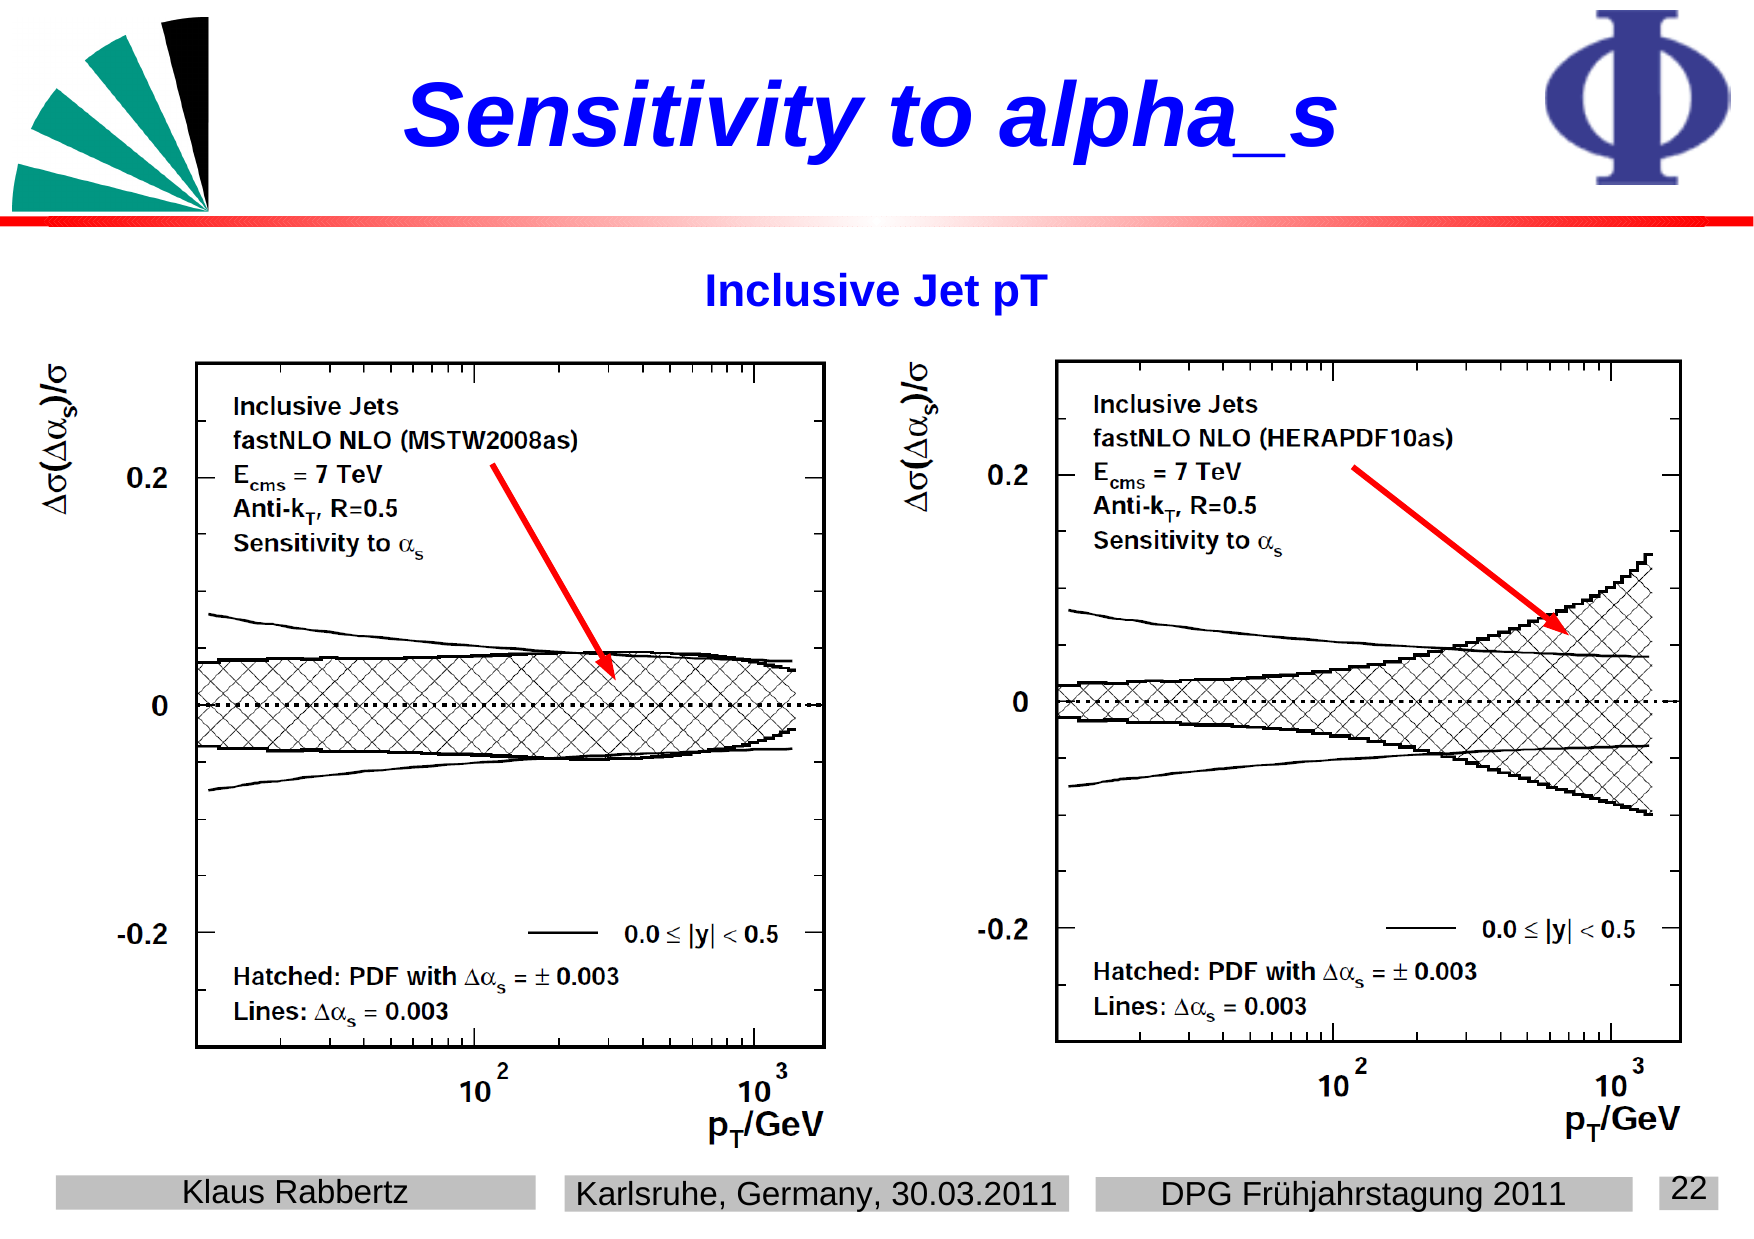

# Sensitivity to alpha_s
Inclusive Jet pT